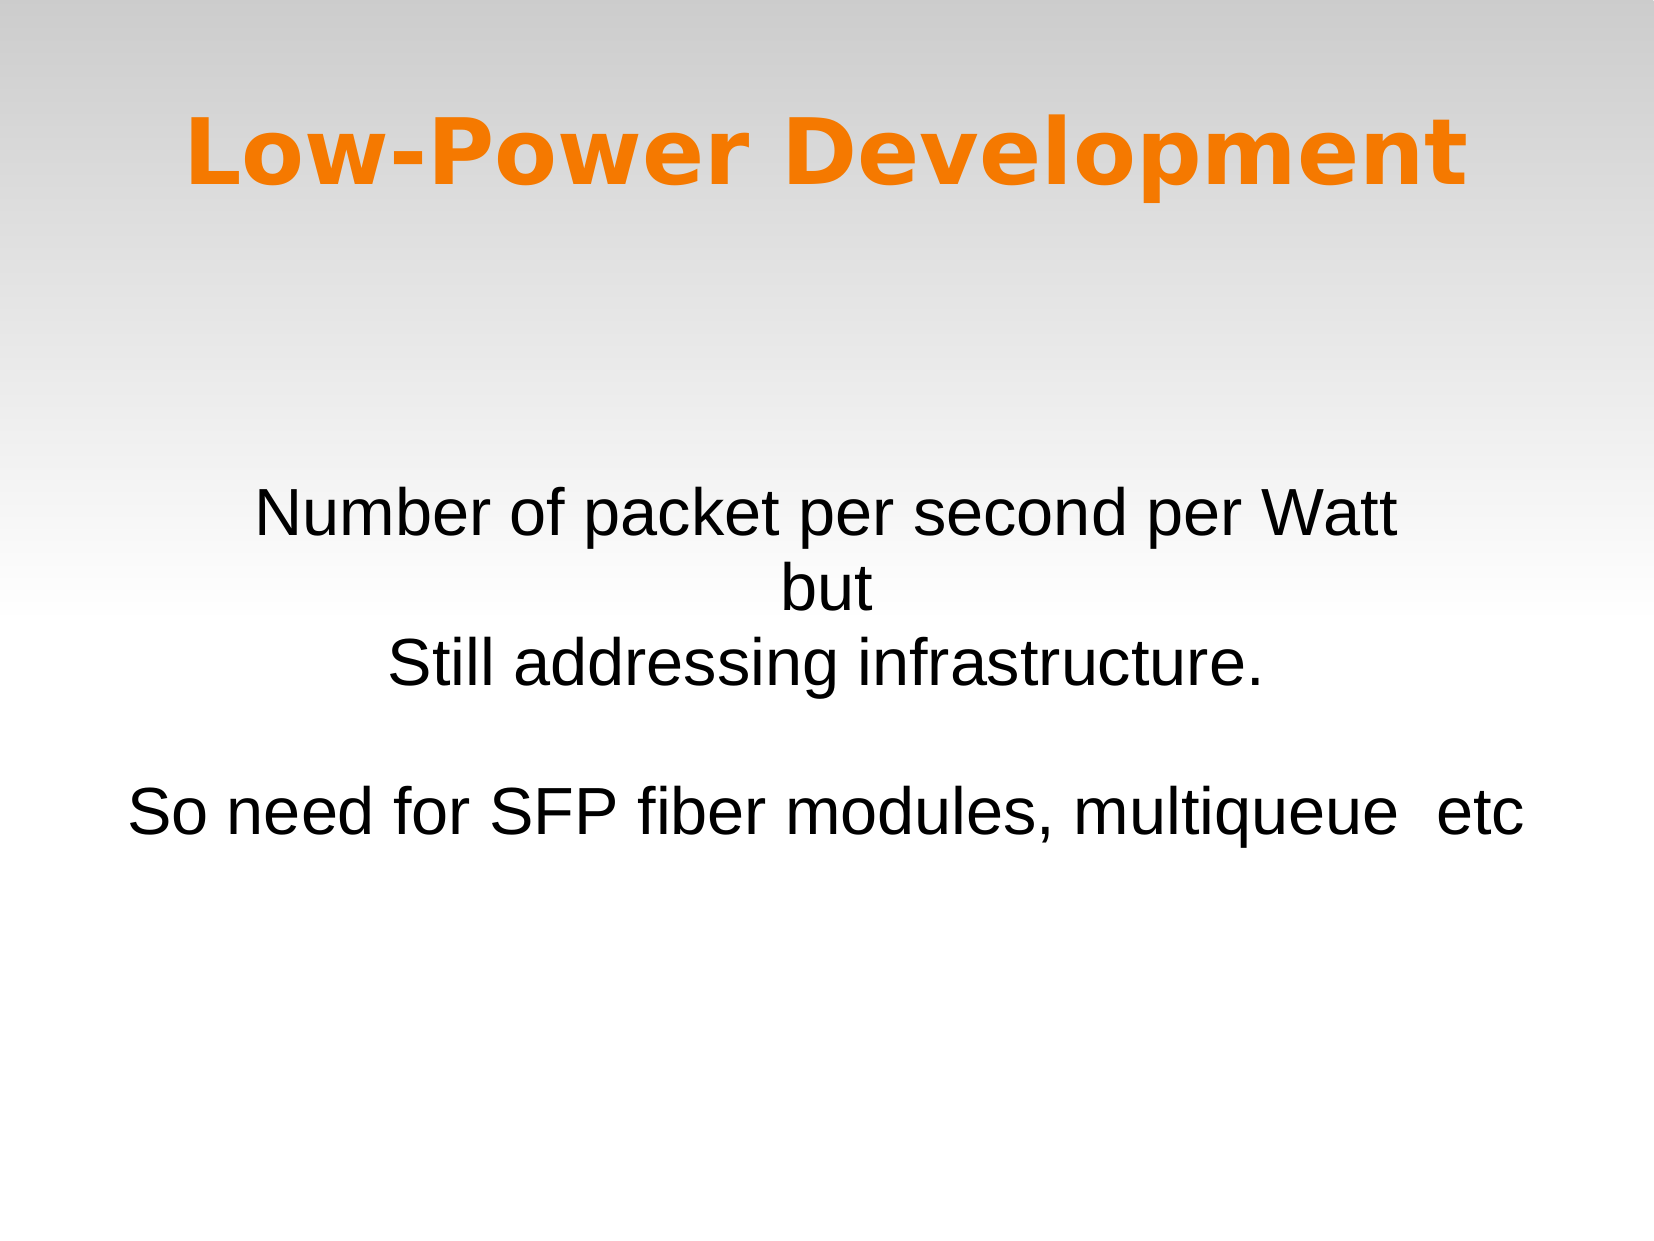

# Low-Power Development
Number of packet per second per Watt
but
Still addressing infrastructure.
So need for SFP fiber modules, multiqueue etc